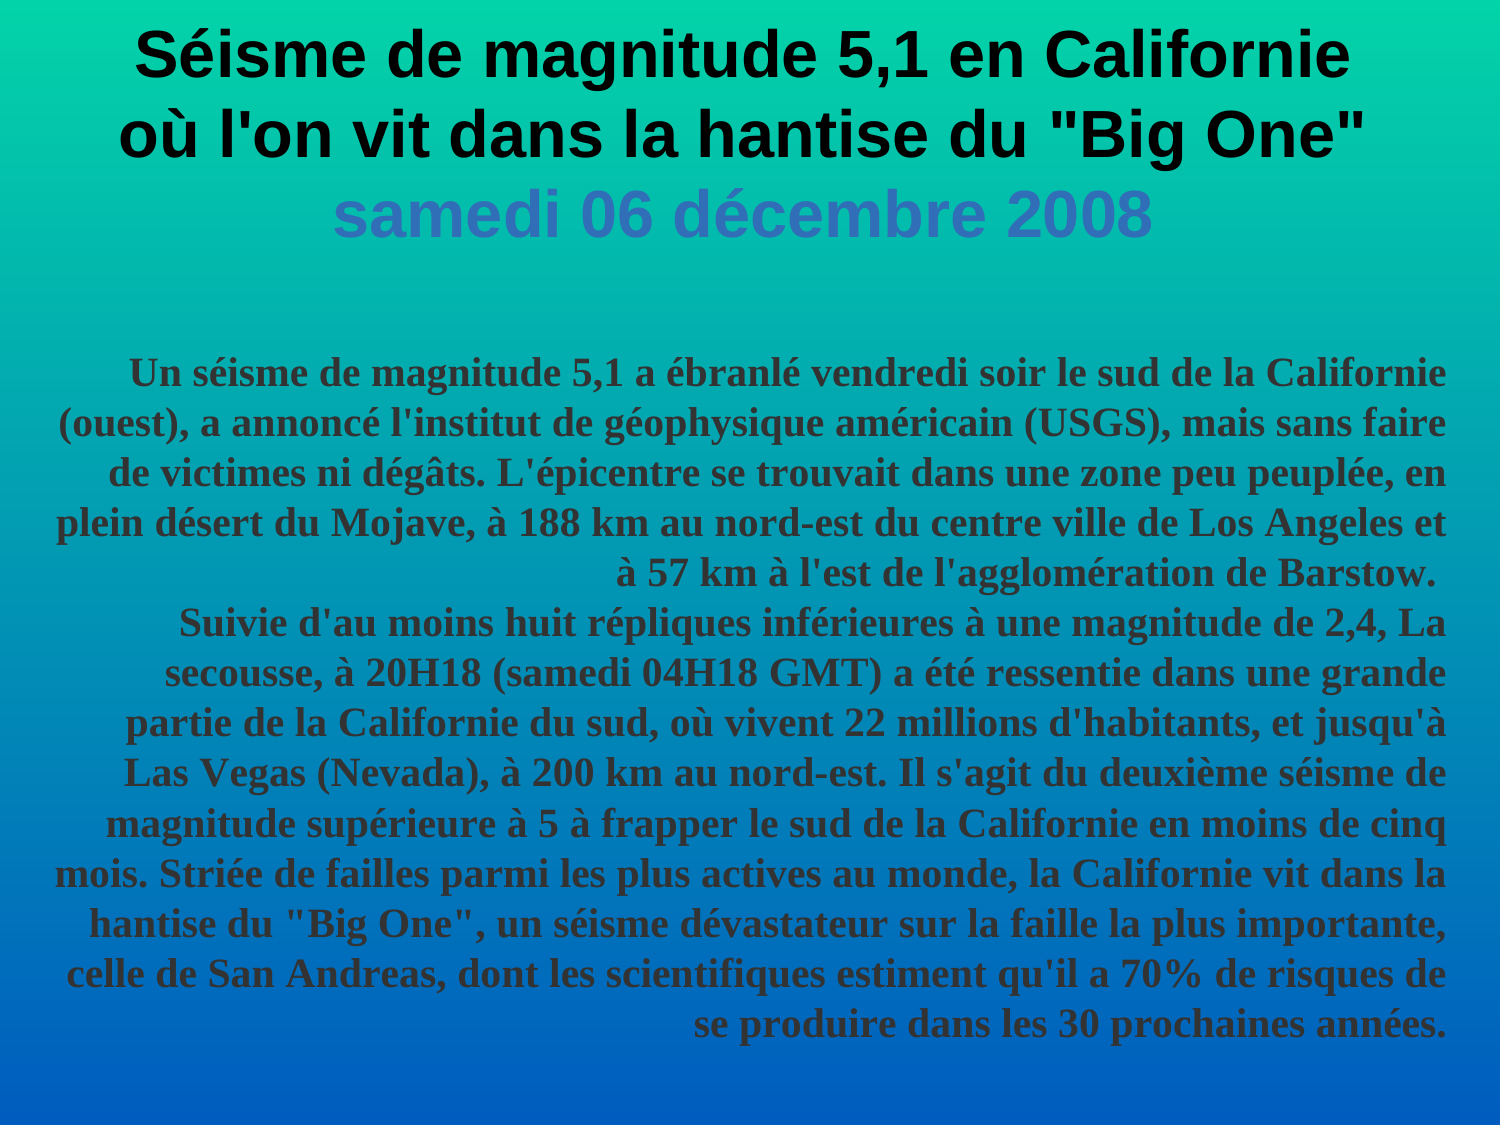

Séisme de magnitude 5,1 en Californie où l'on vit dans la hantise du "Big One"
samedi 06 décembre 2008
Un séisme de magnitude 5,1 a ébranlé vendredi soir le sud de la Californie (ouest), a annoncé l'institut de géophysique américain (USGS), mais sans faire de victimes ni dégâts. L'épicentre se trouvait dans une zone peu peuplée, en plein désert du Mojave, à 188 km au nord-est du centre ville de Los Angeles et à 57 km à l'est de l'agglomération de Barstow.
Suivie d'au moins huit répliques inférieures à une magnitude de 2,4, La secousse, à 20H18 (samedi 04H18 GMT) a été ressentie dans une grande partie de la Californie du sud, où vivent 22 millions d'habitants, et jusqu'à Las Vegas (Nevada), à 200 km au nord-est. Il s'agit du deuxième séisme de magnitude supérieure à 5 à frapper le sud de la Californie en moins de cinq mois. Striée de failles parmi les plus actives au monde, la Californie vit dans la hantise du "Big One", un séisme dévastateur sur la faille la plus importante, celle de San Andreas, dont les scientifiques estiment qu'il a 70% de risques de se produire dans les 30 prochaines années.